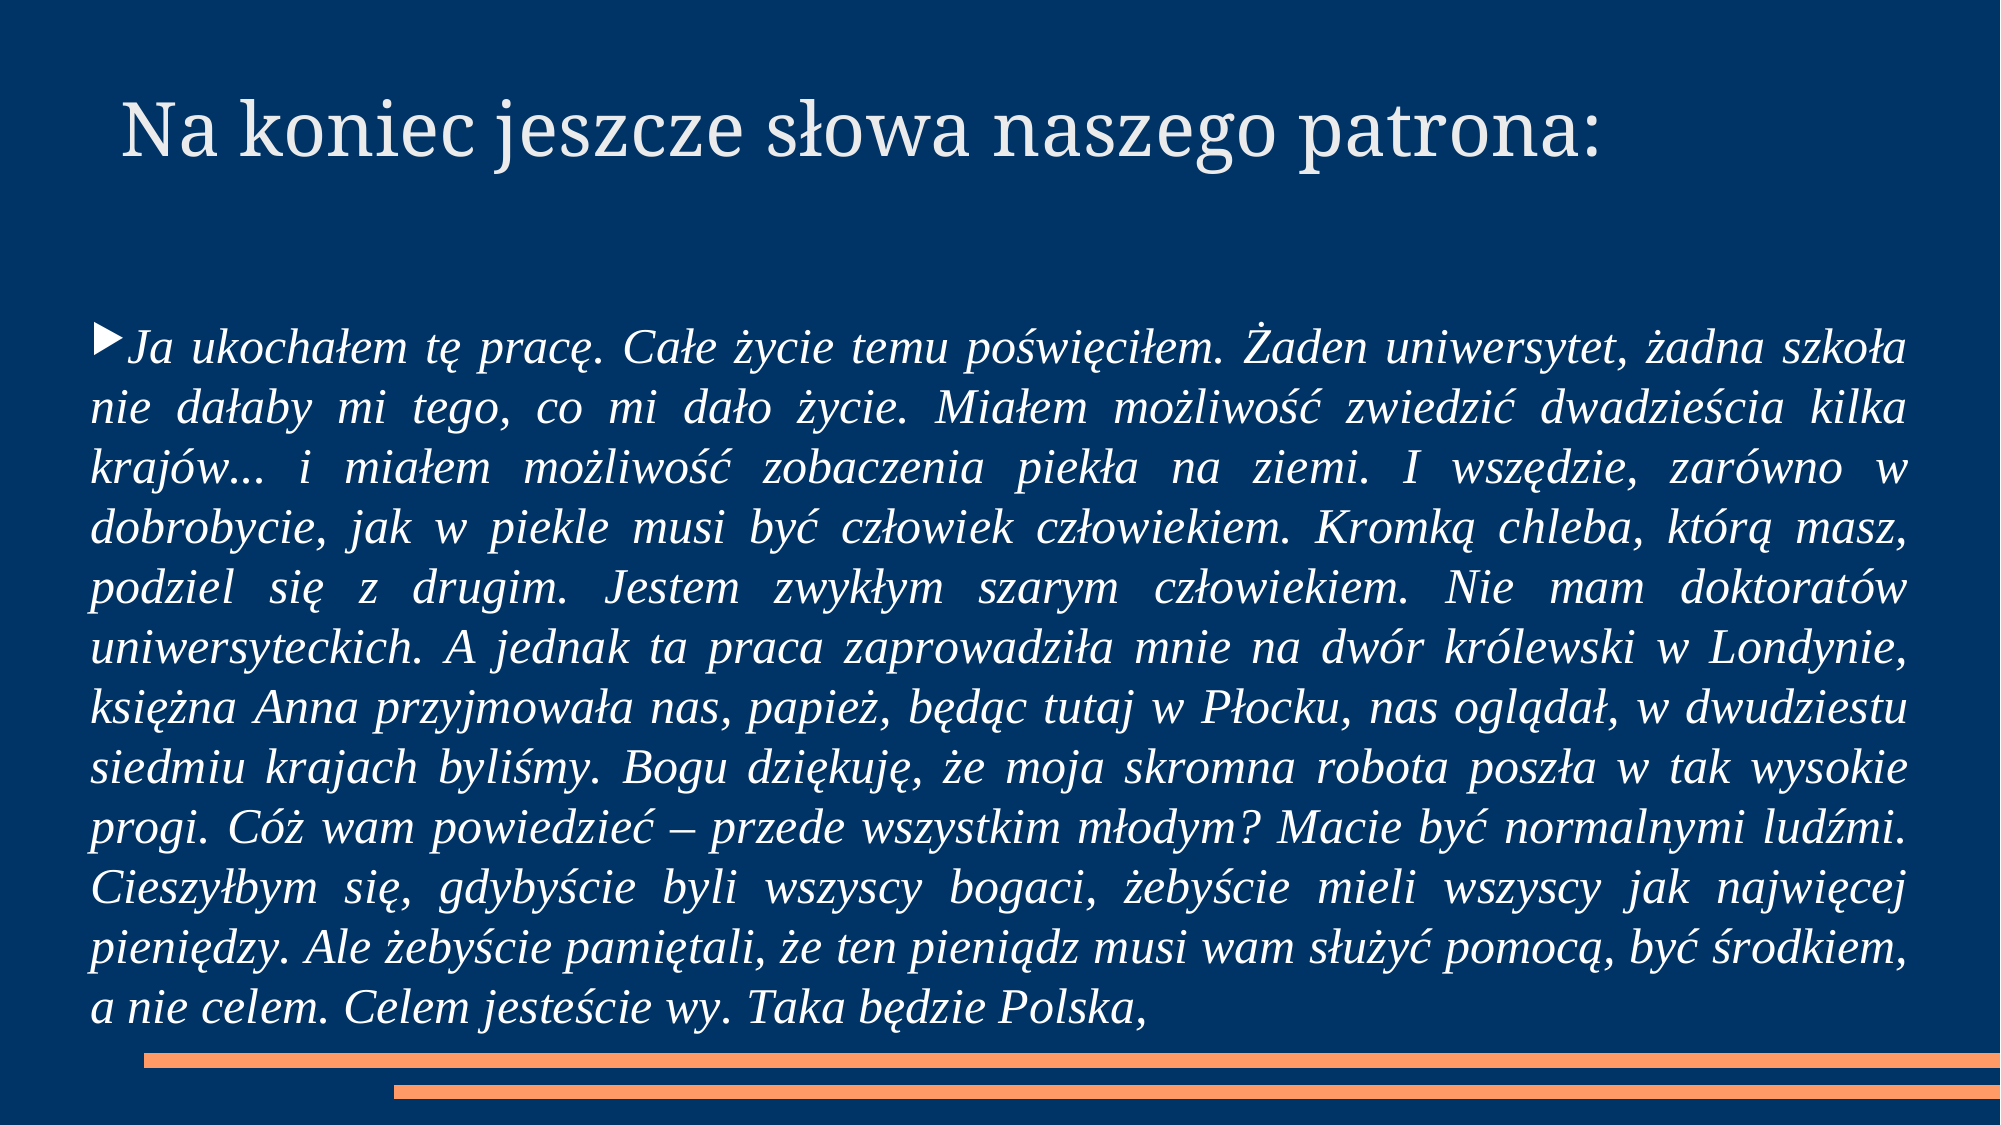

# Na koniec jeszcze słowa naszego patrona:
Ja ukochałem tę pracę. Całe życie temu poświęciłem. Żaden uniwersytet, żadna szkoła nie dałaby mi tego, co mi dało życie. Miałem możliwość zwiedzić dwadzieścia kilka krajów... i miałem możliwość zobaczenia piekła na ziemi. I wszędzie, zarówno w dobrobycie, jak w piekle musi być człowiek człowiekiem. Kromką chleba, którą masz, podziel się z drugim. Jestem zwykłym szarym człowiekiem. Nie mam doktoratów uniwersyteckich. A jednak ta praca zaprowadziła mnie na dwór królewski w Londynie, księżna Anna przyjmowała nas, papież, będąc tutaj w Płocku, nas oglądał, w dwudziestu siedmiu krajach byliśmy. Bogu dziękuję, że moja skromna robota poszła w tak wysokie progi. Cóż wam powiedzieć – przede wszystkim młodym? Macie być normalnymi ludźmi. Cieszyłbym się, gdybyście byli wszyscy bogaci, żebyście mieli wszyscy jak najwięcej pieniędzy. Ale żebyście pamiętali, że ten pieniądz musi wam służyć pomocą, być środkiem, a nie celem. Celem jesteście wy. Taka będzie Polska,